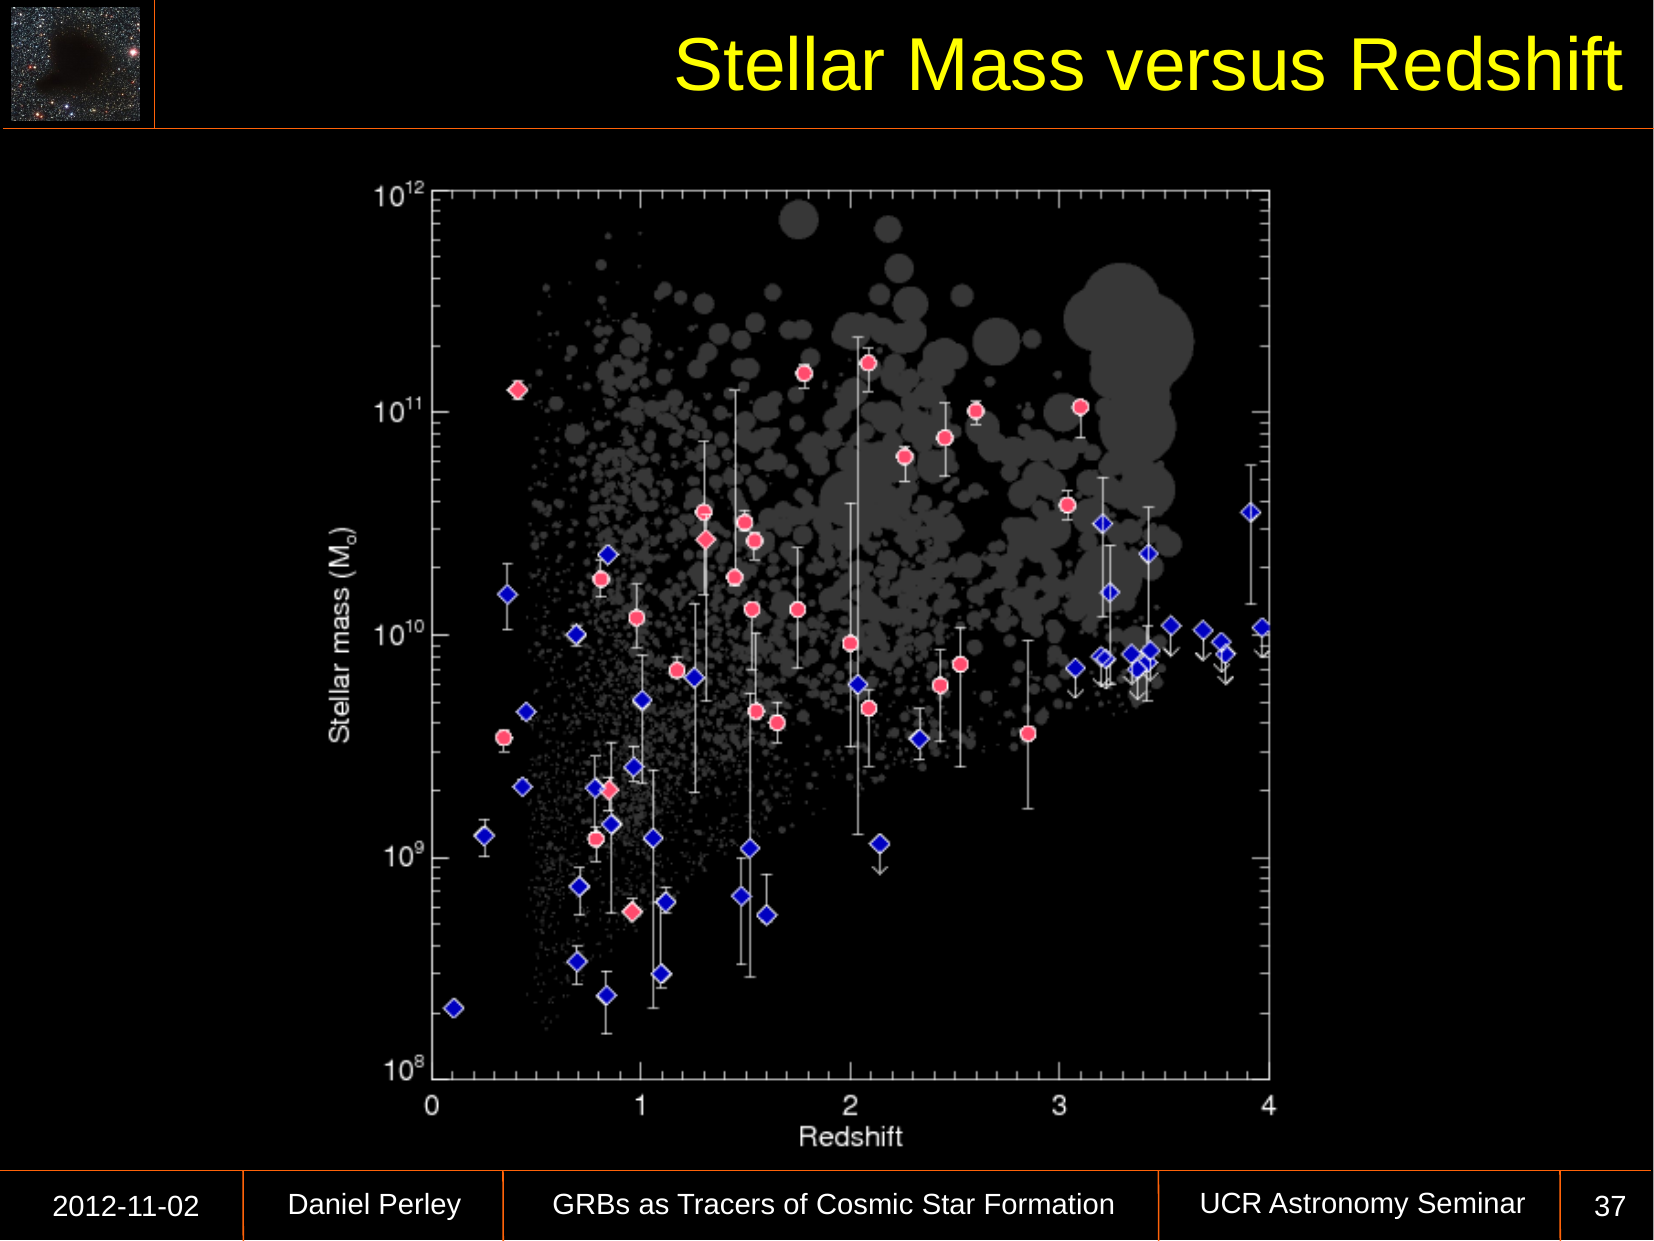

# Stellar Mass versus Redshift
2012-11-02
37